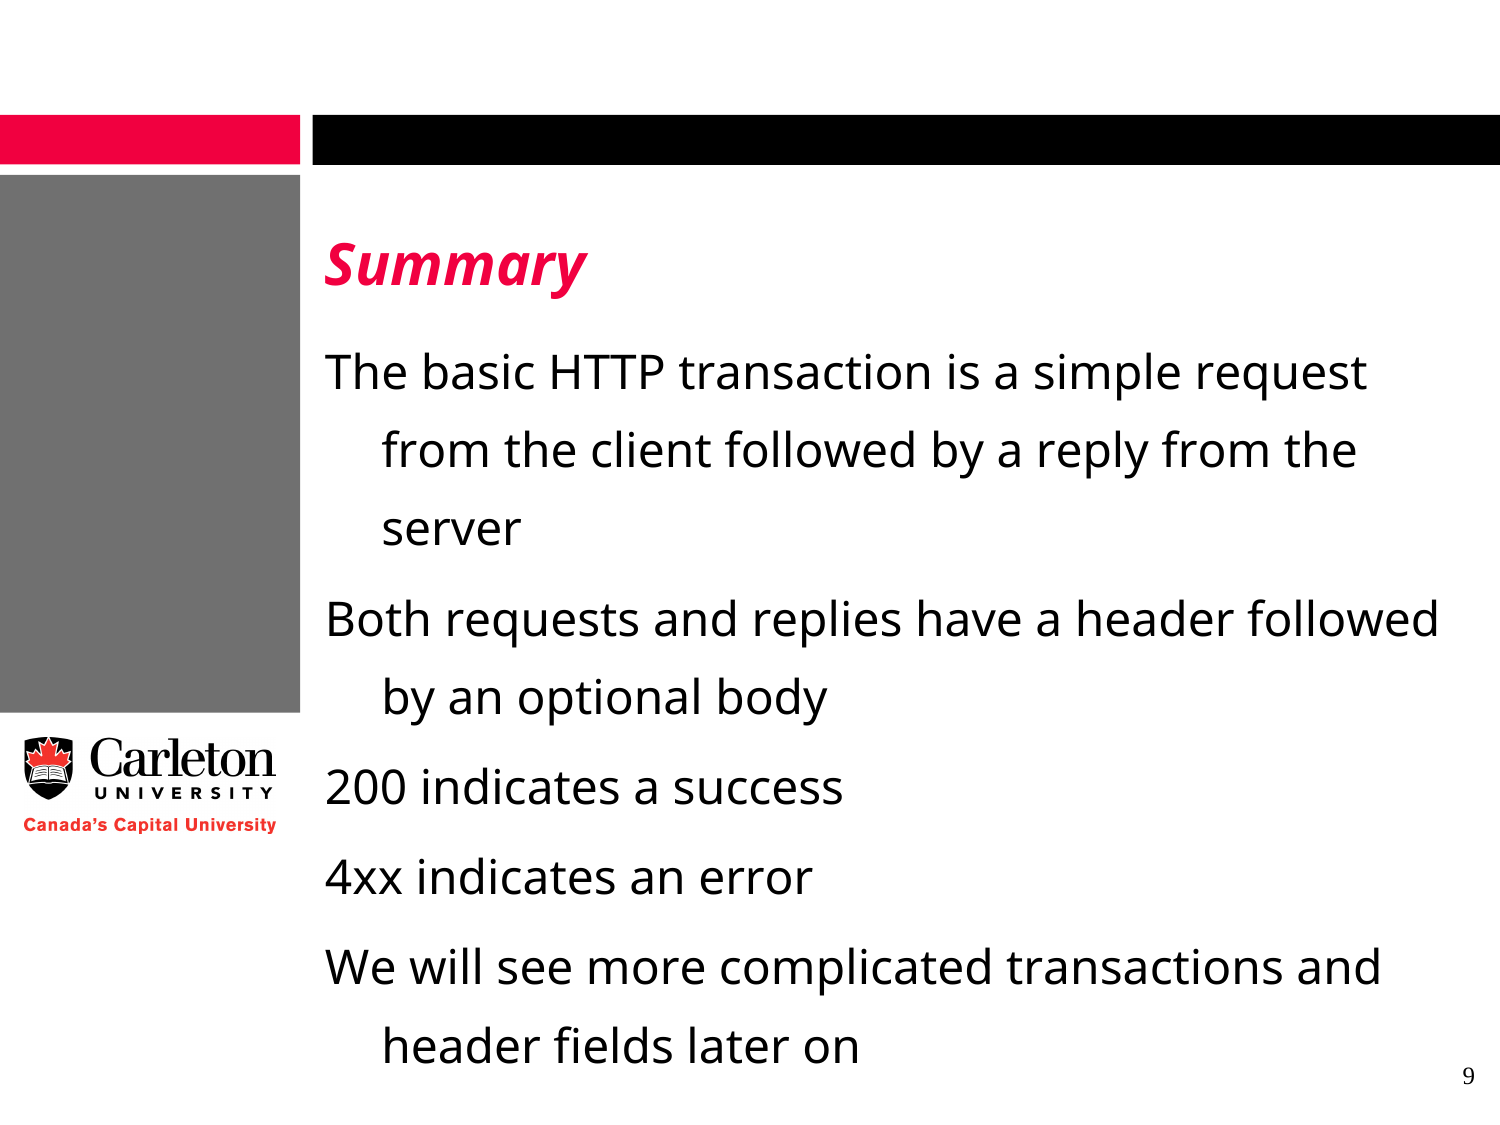

# Summary
The basic HTTP transaction is a simple request from the client followed by a reply from the server
Both requests and replies have a header followed by an optional body
200 indicates a success
4xx indicates an error
We will see more complicated transactions and header fields later on
9